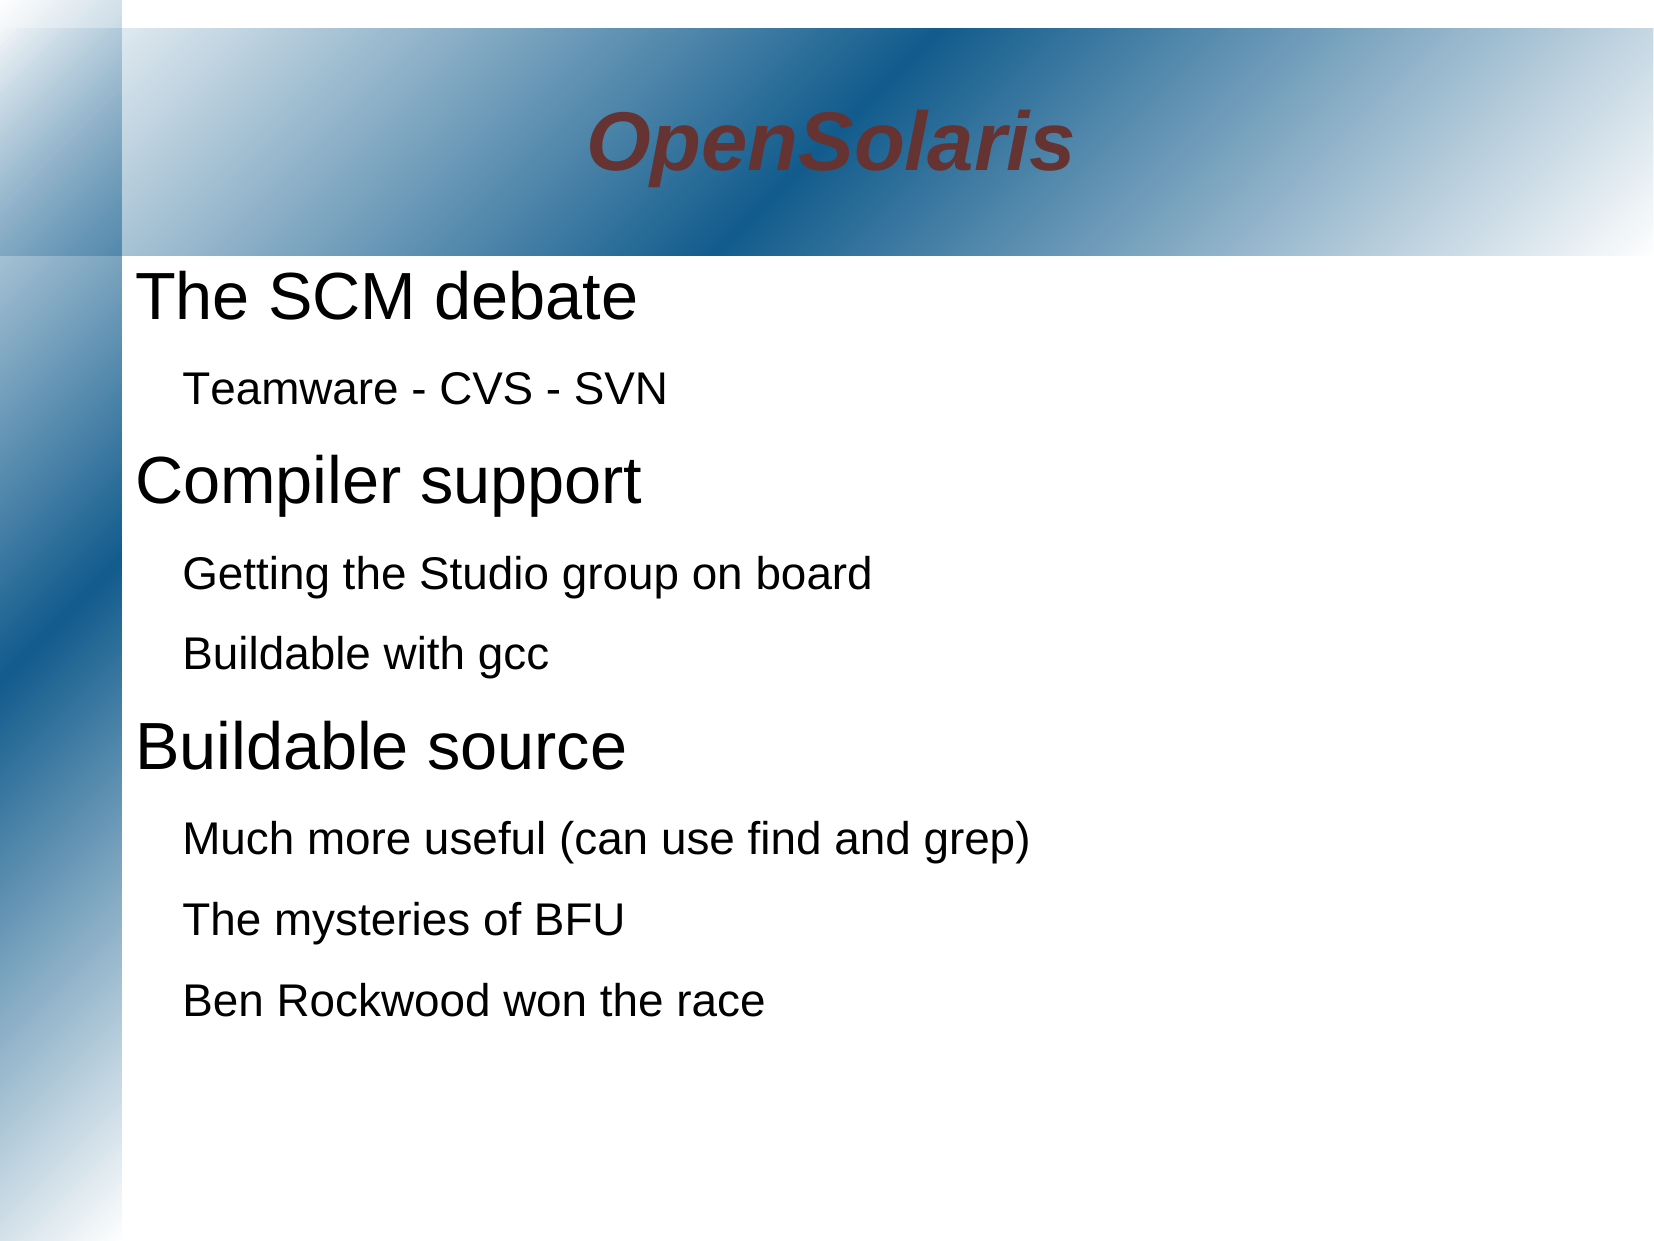

# OpenSolaris
The SCM debate
Teamware - CVS - SVN
Compiler support
Getting the Studio group on board
Buildable with gcc
Buildable source
Much more useful (can use find and grep)
The mysteries of BFU
Ben Rockwood won the race